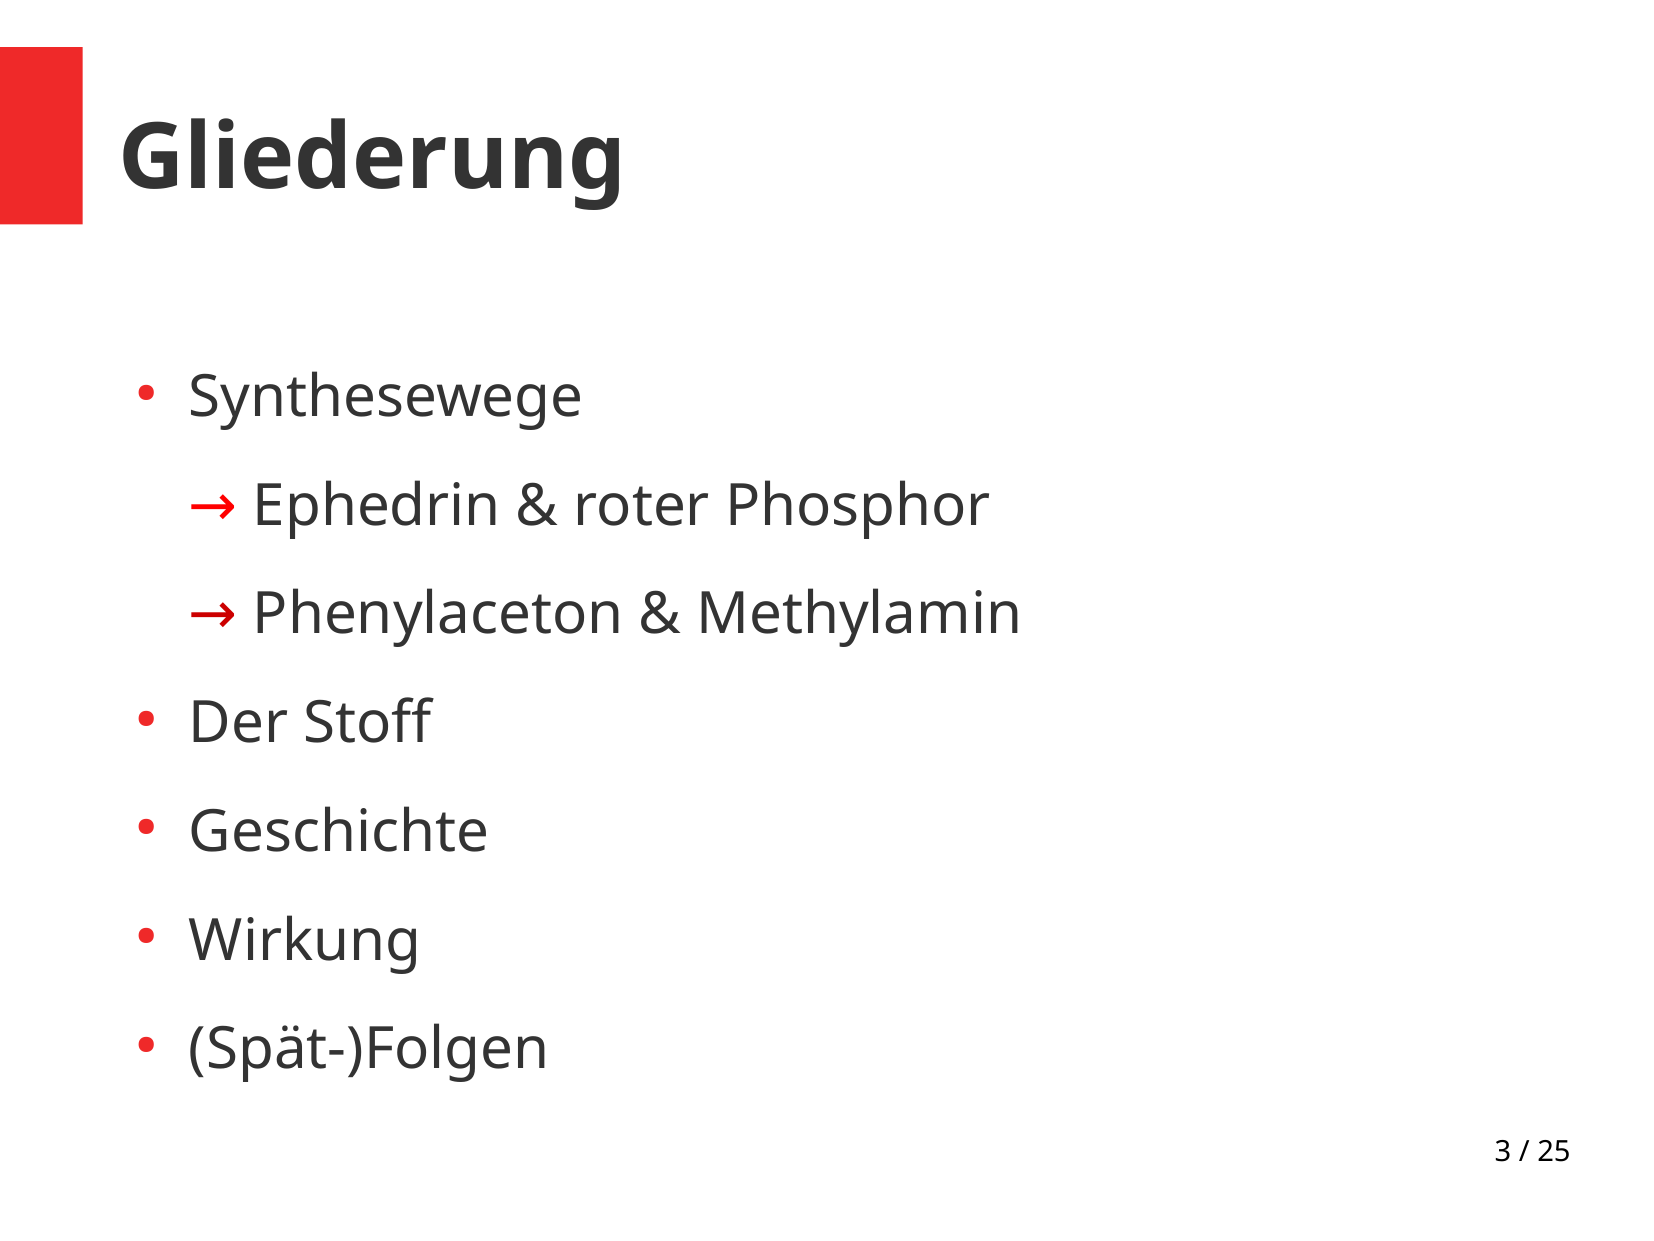

# Gliederung
Synthesewege
→ Ephedrin & roter Phosphor
→ Phenylaceton & Methylamin
Der Stoff
Geschichte
Wirkung
(Spät-)Folgen
3